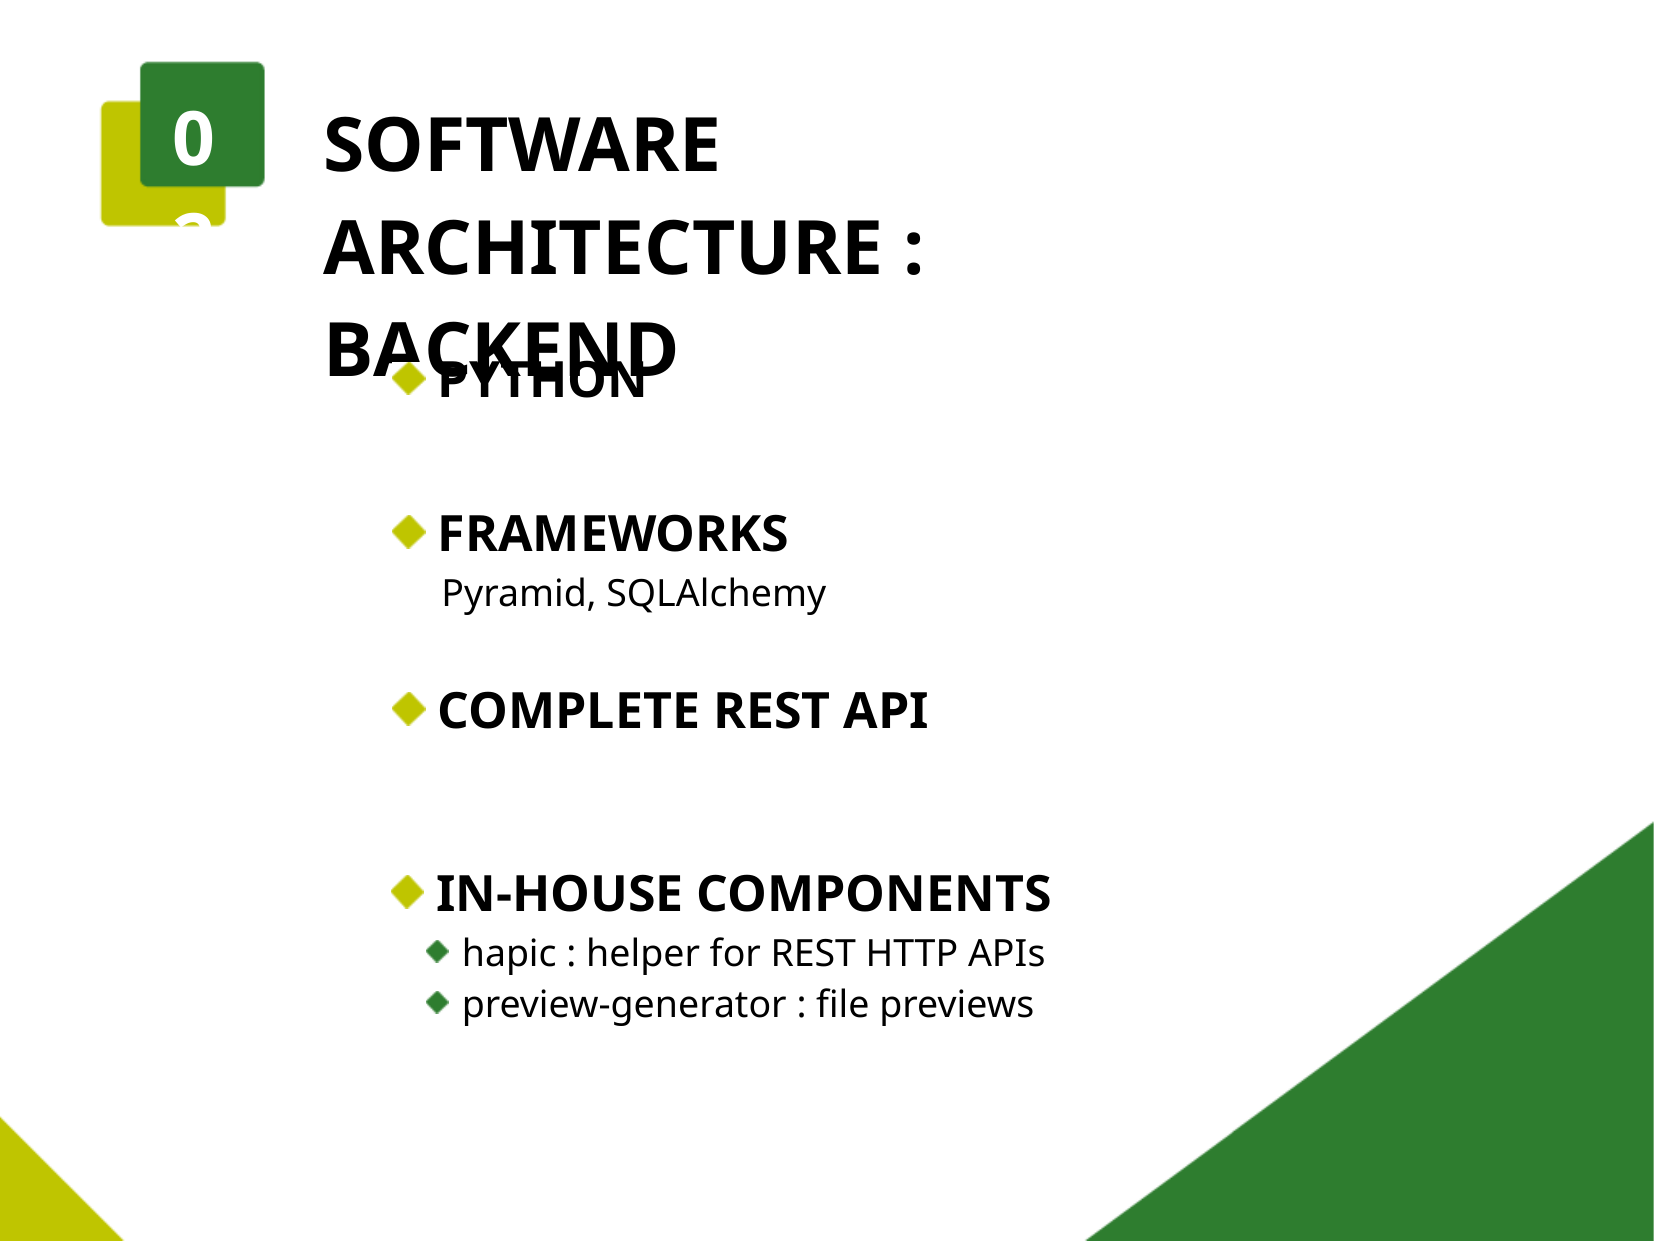

02
SOFTWARE ARCHITECTURE :
BACKEND
 PYTHON
 FRAMEWORKS
 Pyramid, SQLAlchemy
 COMPLETE REST API
 IN-HOUSE COMPONENTS
hapic : helper for REST HTTP APIs
preview-generator : file previews